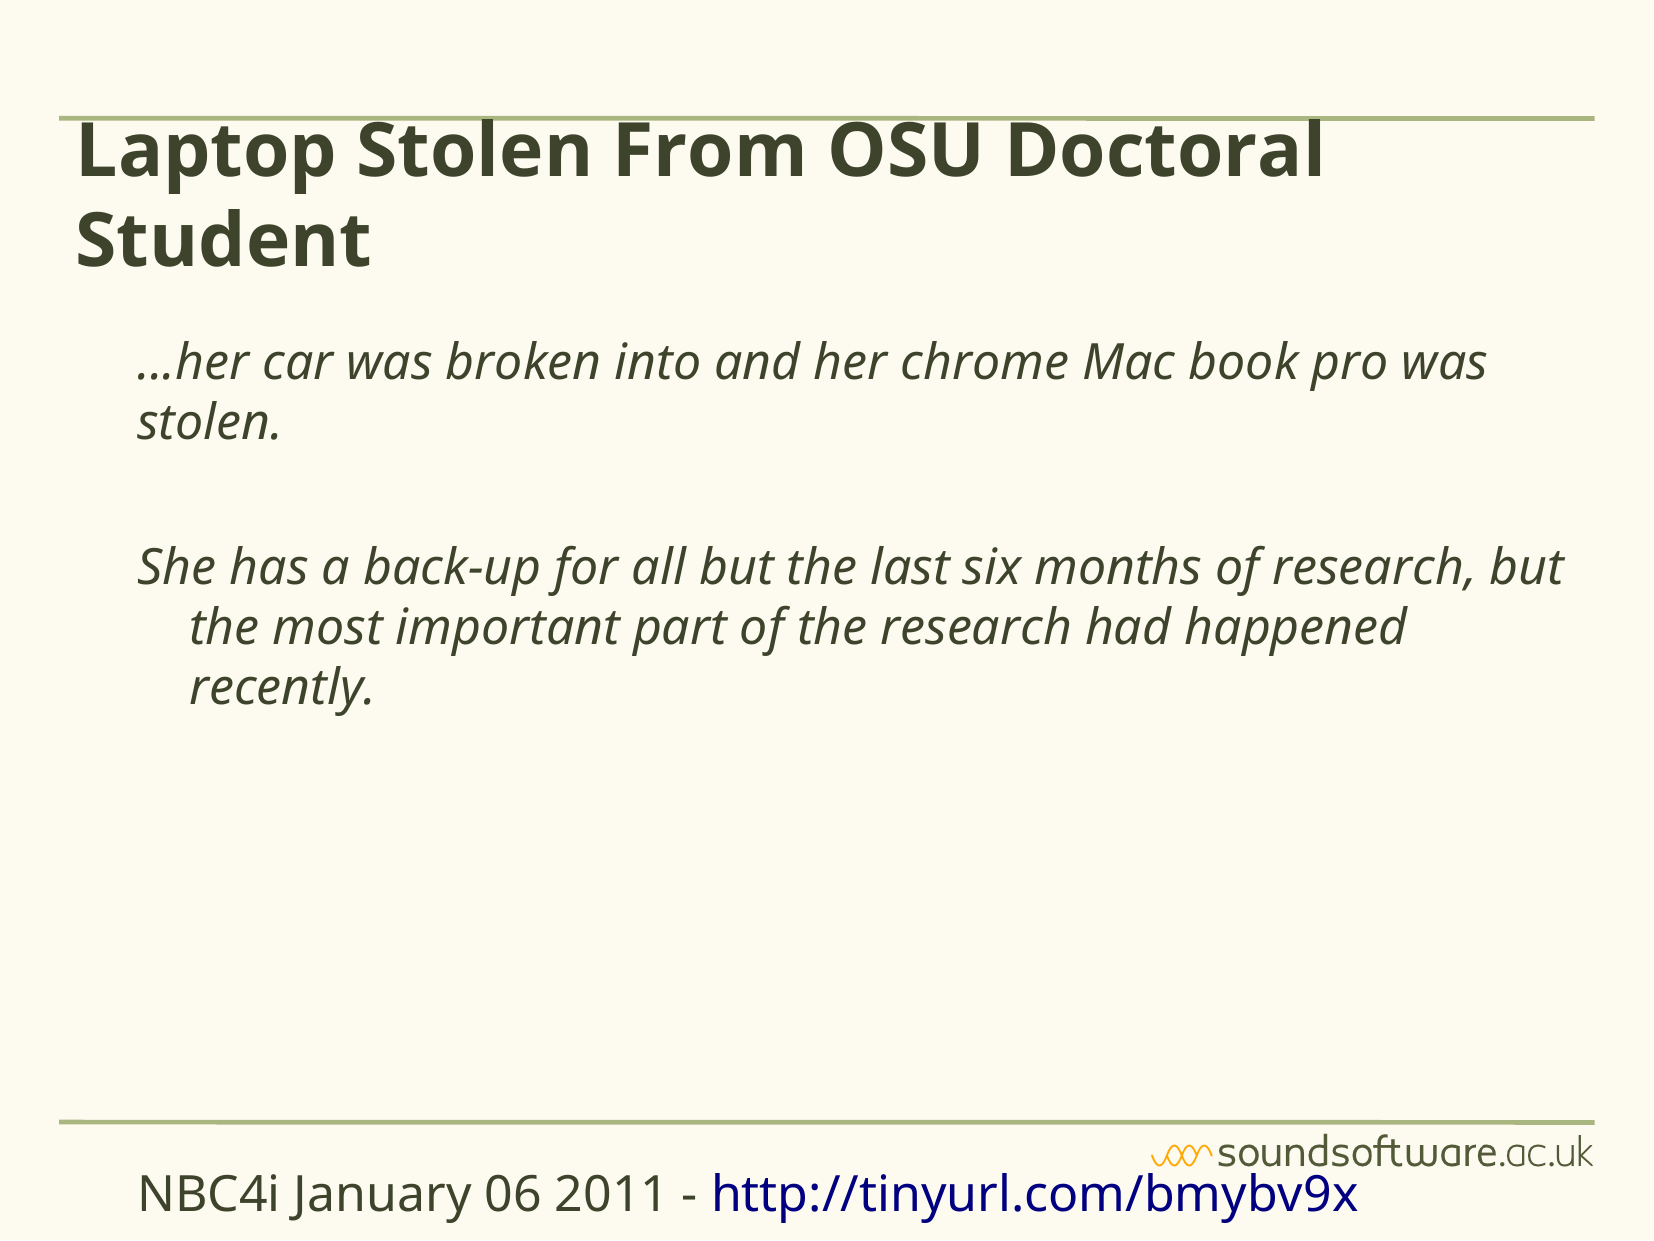

# Laptop Stolen From OSU Doctoral Student
...her car was broken into and her chrome Mac book pro was stolen.
She has a back-up for all but the last six months of research, but the most important part of the research had happened recently.
NBC4i January 06 2011 - http://tinyurl.com/bmybv9x